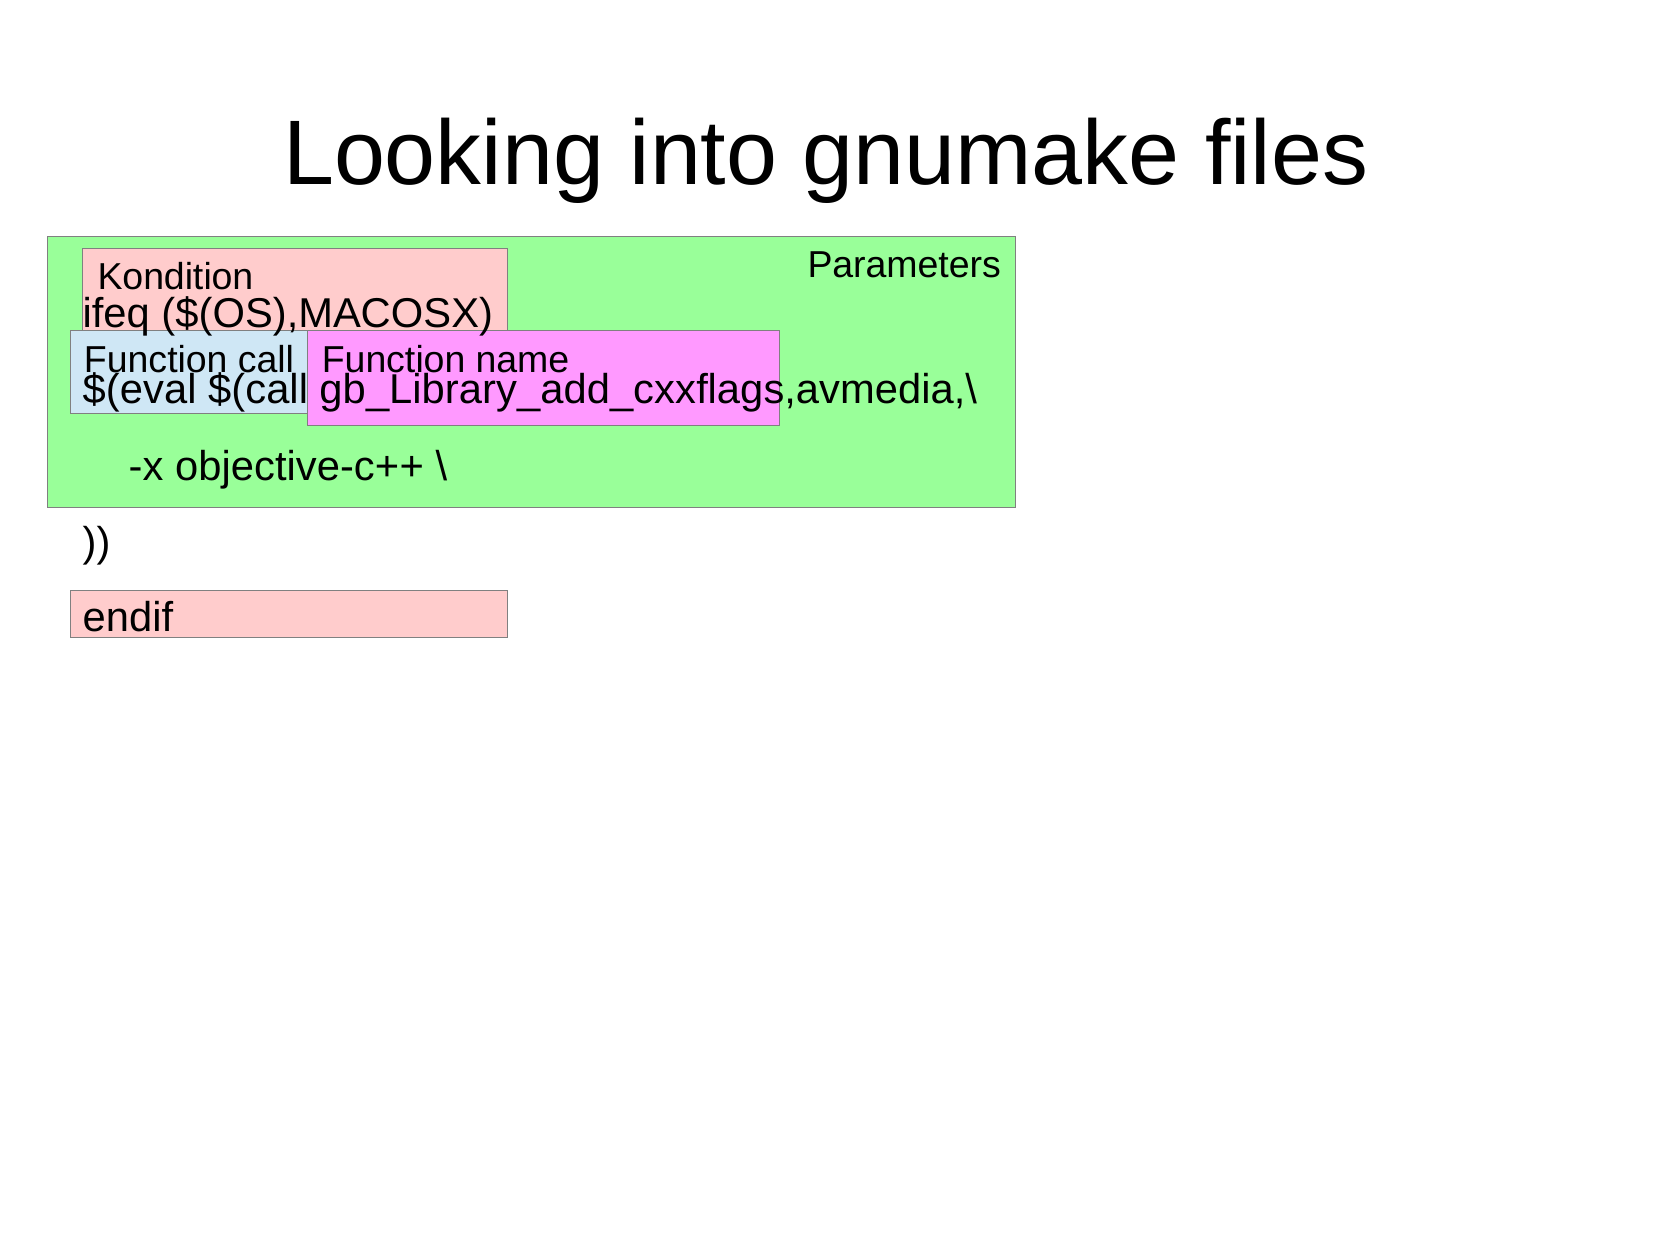

# Looking into gnumake files
Parameters
Kondition
ifeq ($(OS),MACOSX)
$(eval $(call gb_Library_add_cxxflags,avmedia,\
 -x objective-c++ \
))
endif
Function call
Function name